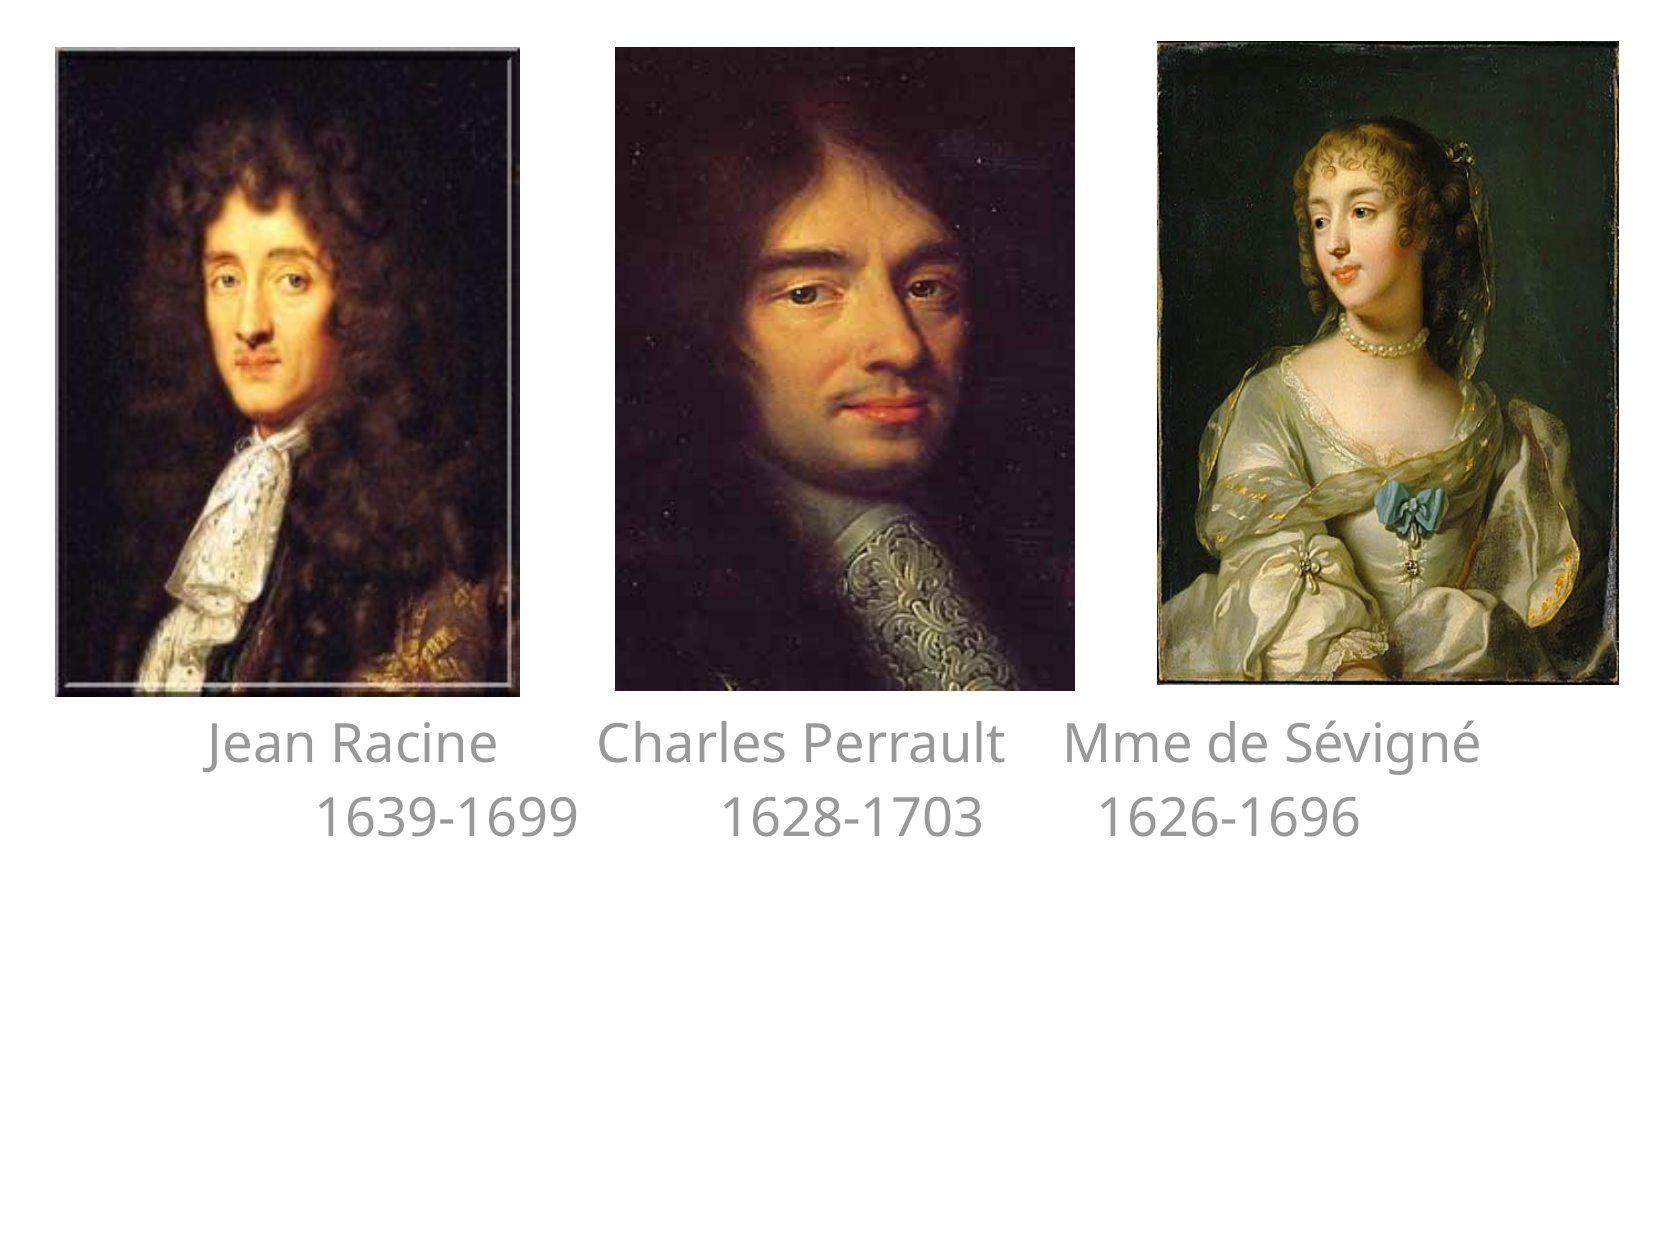

# Jean Racine Charles Perrault Mme de Sévigné 1639-1699 1628-1703 1626-1696